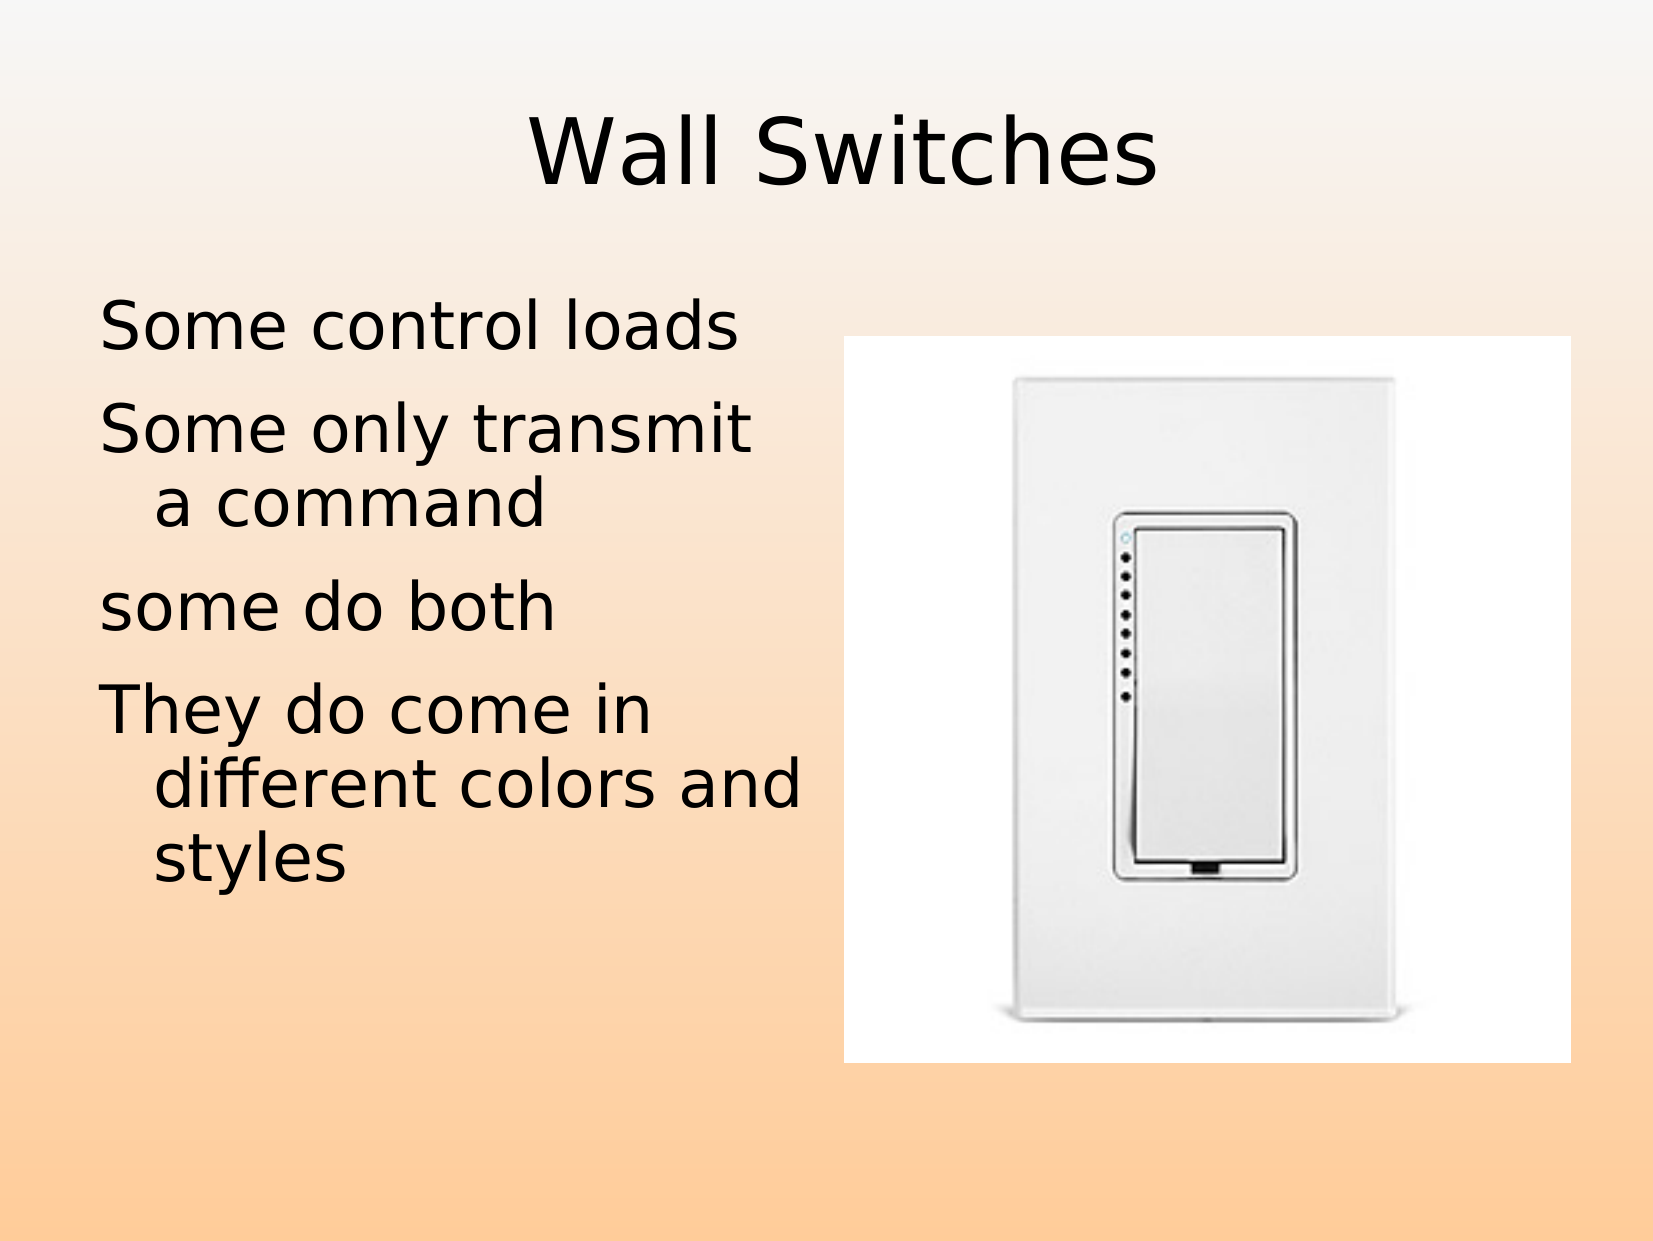

# Wall Switches
Some control loads
Some only transmit a command
some do both
They do come in different colors and styles